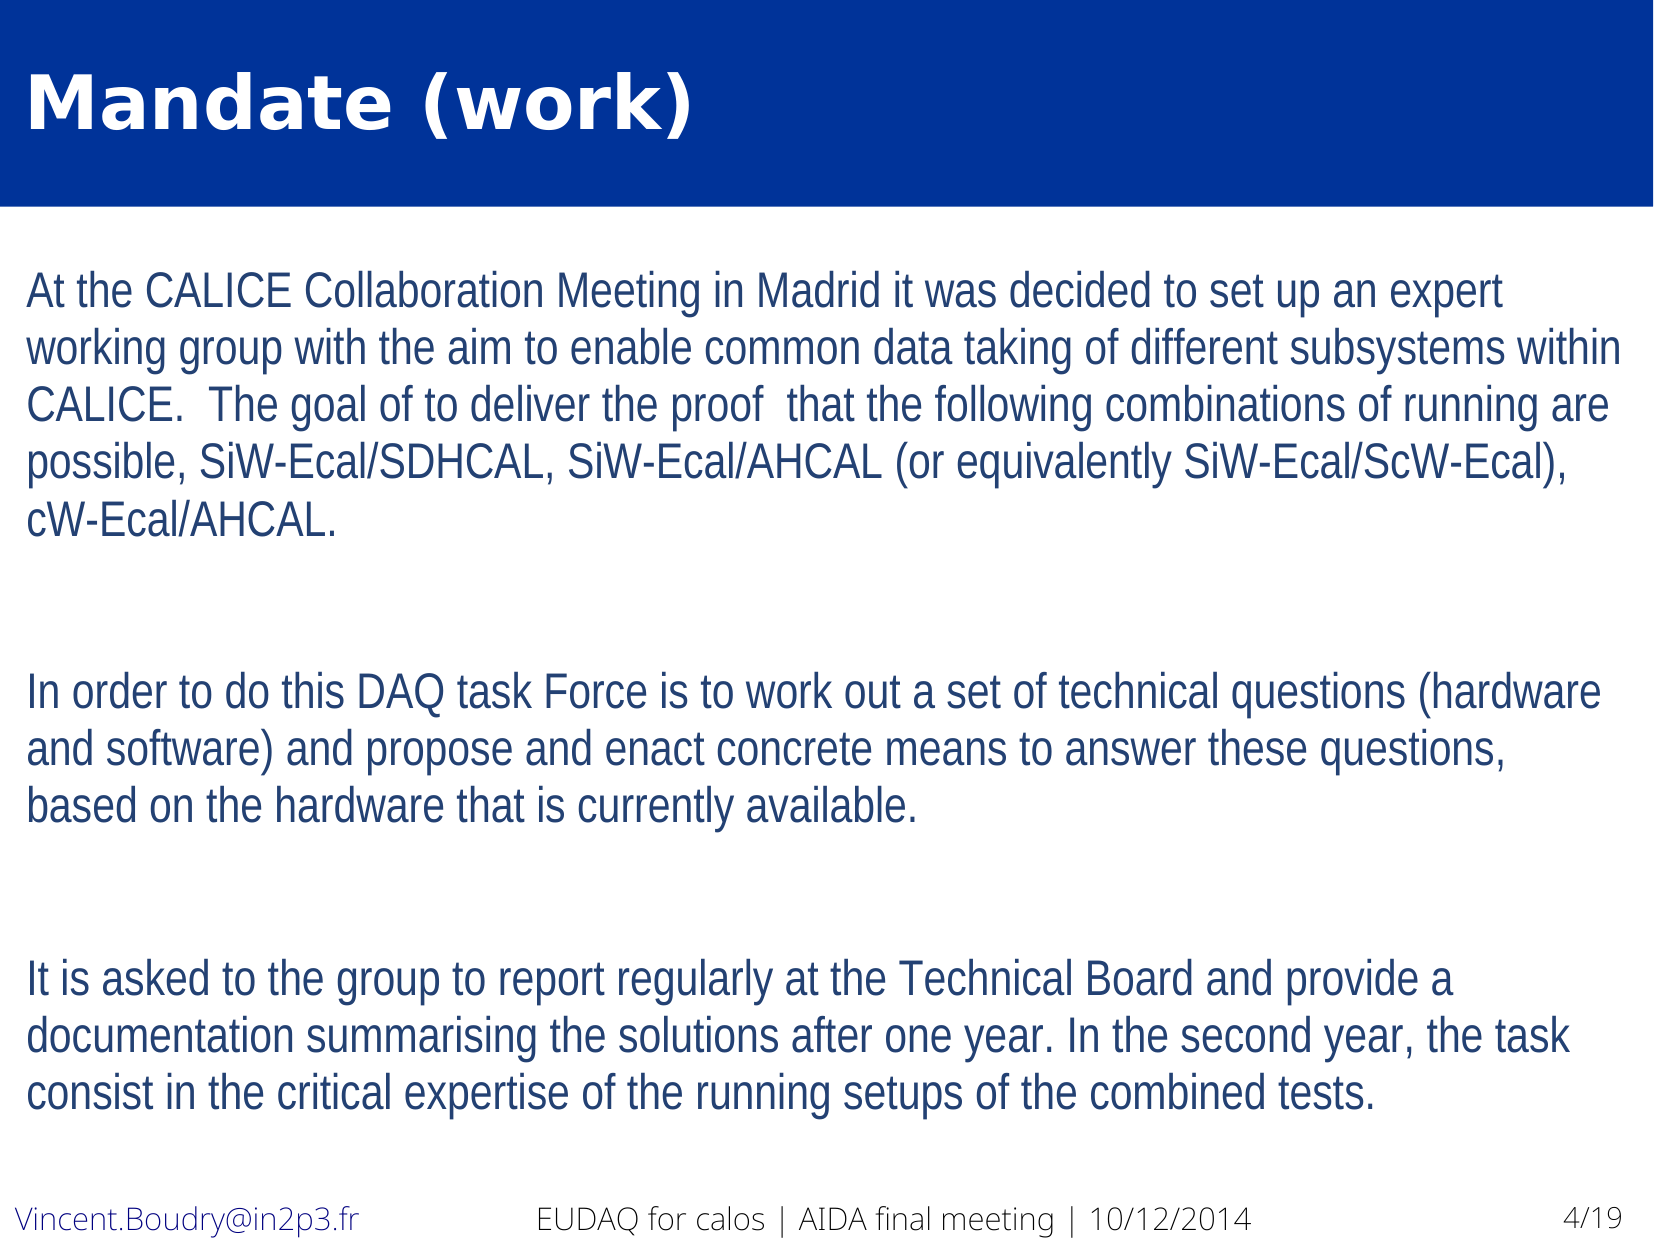

# Mandate (work)
At the CALICE Collaboration Meeting in Madrid it was decided to set up an expert working group with the aim to enable common data taking of different subsystems within CALICE. The goal of to deliver the proof that the following combinations of running are possible, SiW-Ecal/SDHCAL, SiW-Ecal/AHCAL (or equivalently SiW-Ecal/ScW-Ecal), cW-Ecal/AHCAL.
In order to do this DAQ task Force is to work out a set of technical questions (hardware and software) and propose and enact concrete means to answer these questions, based on the hardware that is currently available.
It is asked to the group to report regularly at the Technical Board and provide a documentation summarising the solutions after one year. In the second year, the task consist in the critical expertise of the running setups of the combined tests.
Vincent.Boudry@in2p3.fr
EUDAQ for calos | AIDA final meeting | 10/12/2014
4